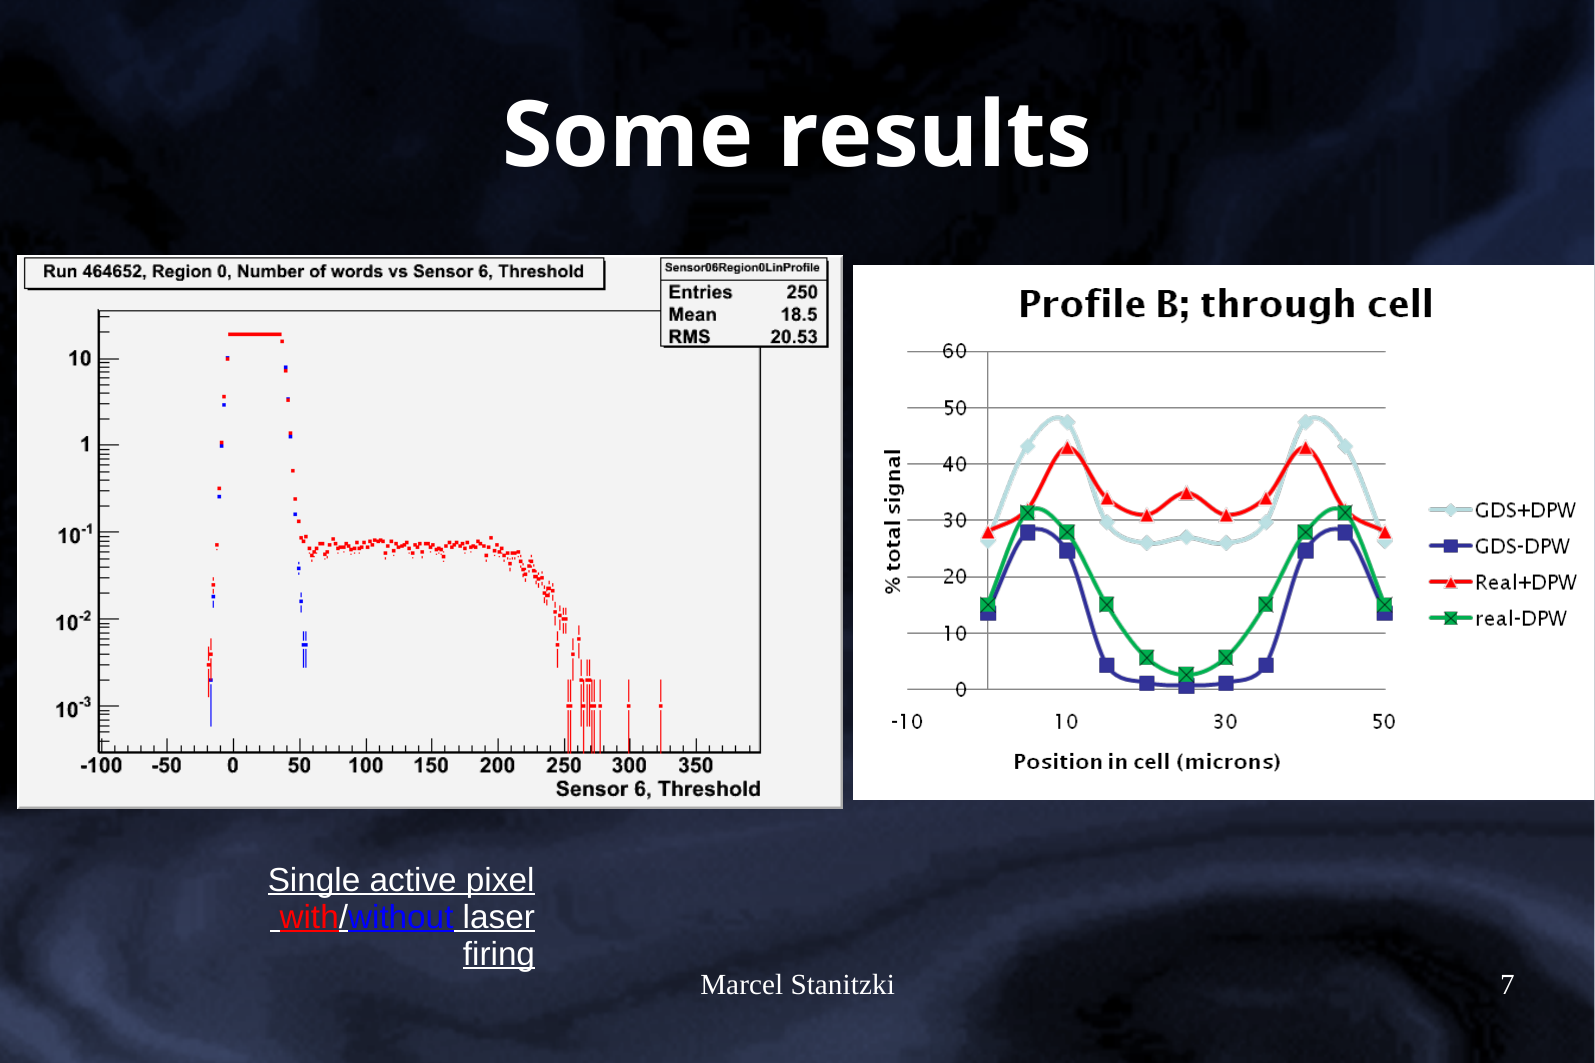

# Some results
Single active pixel
 with/without laser firing
Marcel Stanitzki
7